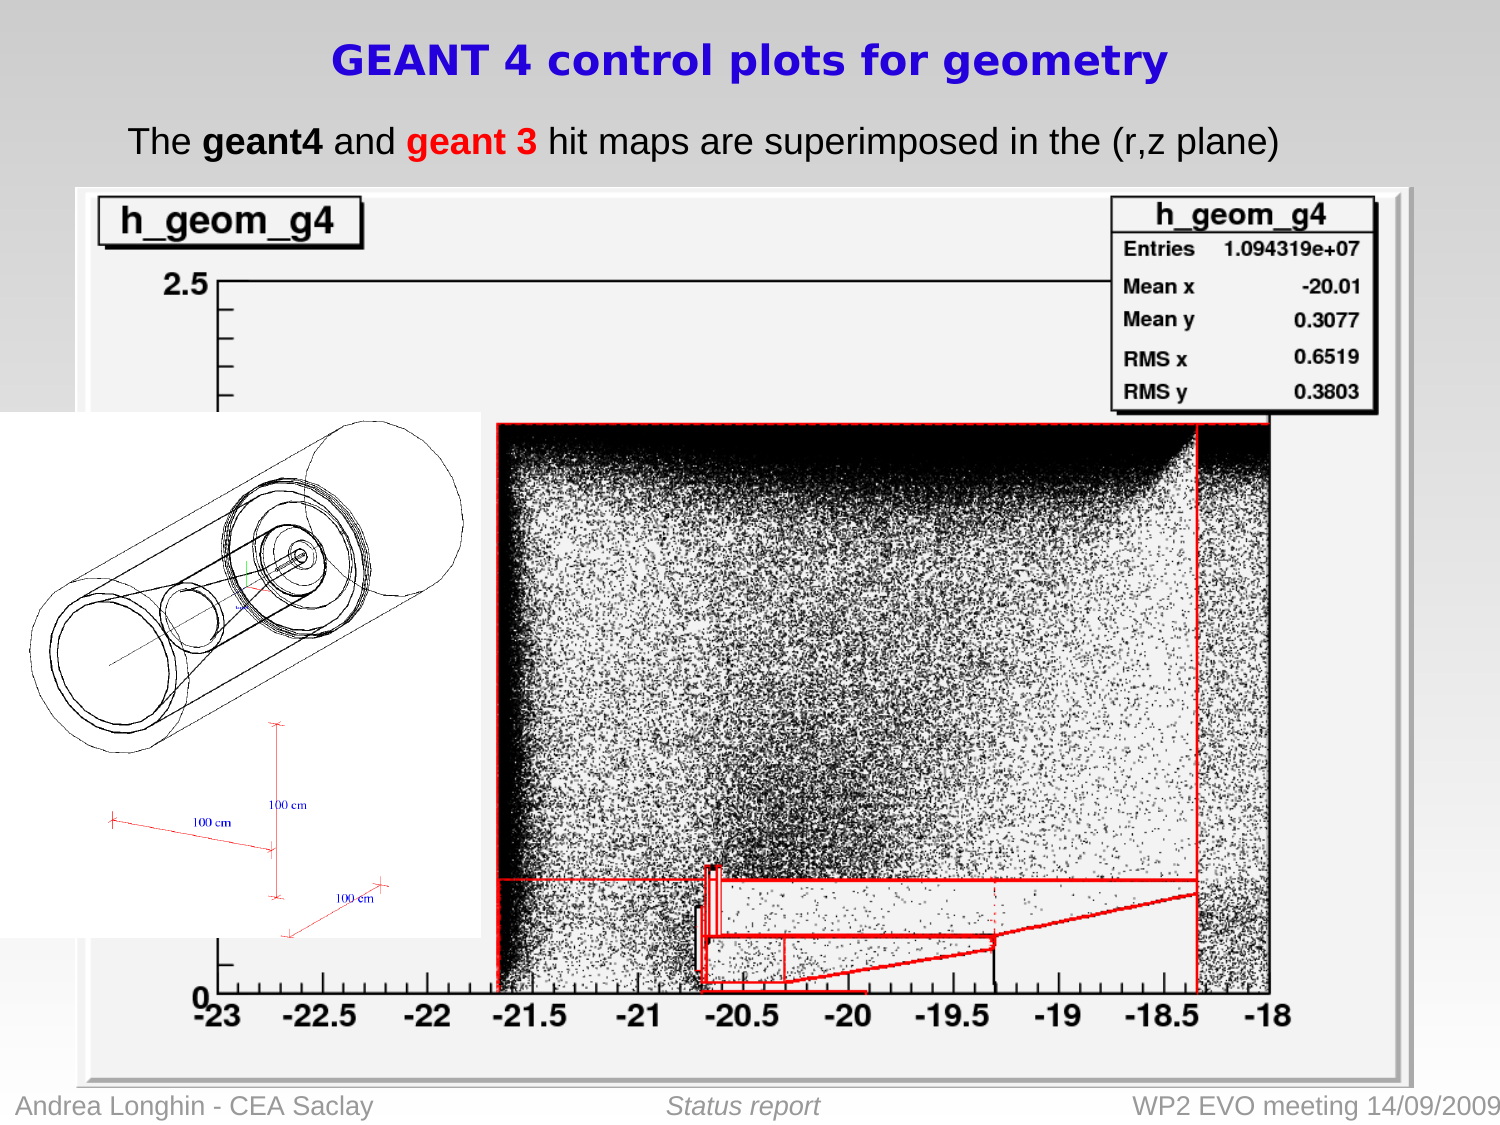

GEANT 4 control plots for geometry
The geant4 and geant 3 hit maps are superimposed in the (r,z plane)